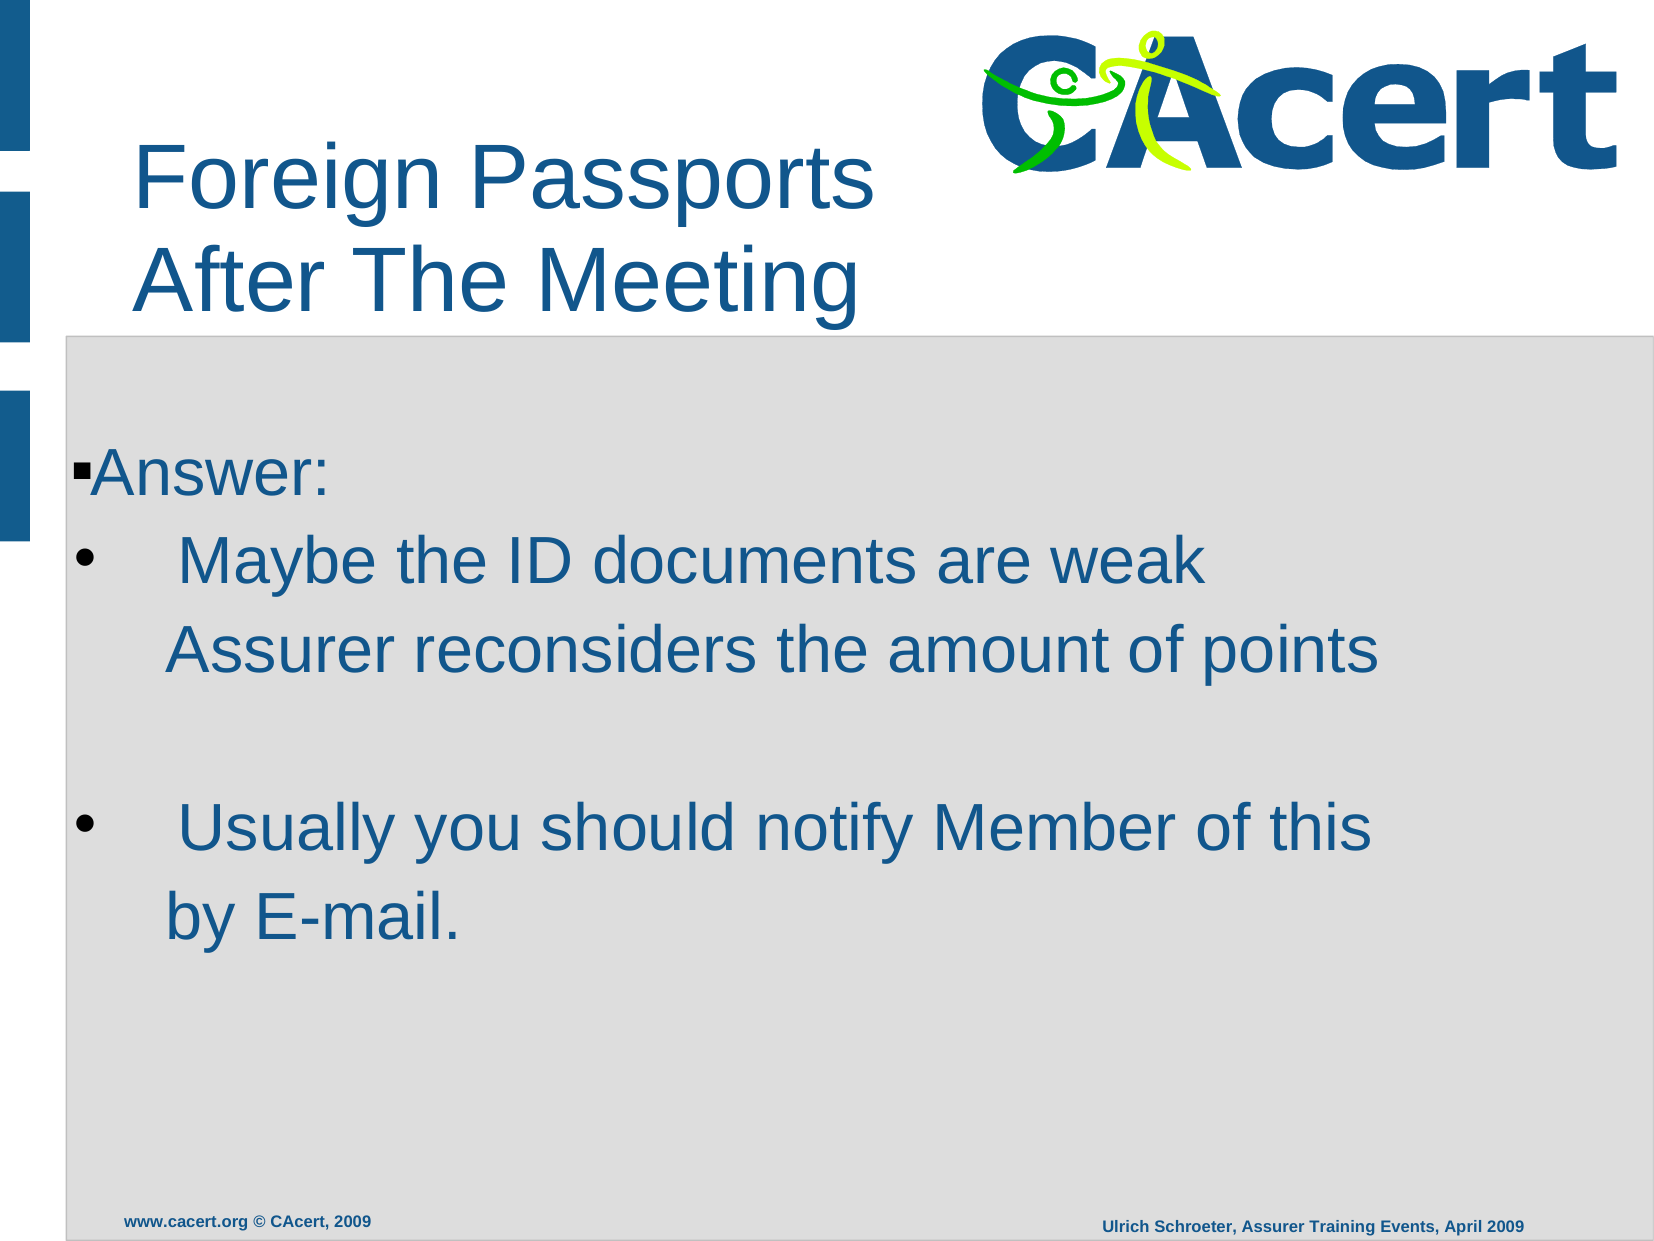

Foreign Passports
After The Meeting
Answer:
 Maybe the ID documents are weak
 Assurer reconsiders the amount of points
 Usually you should notify Member of this
 by E-mail.